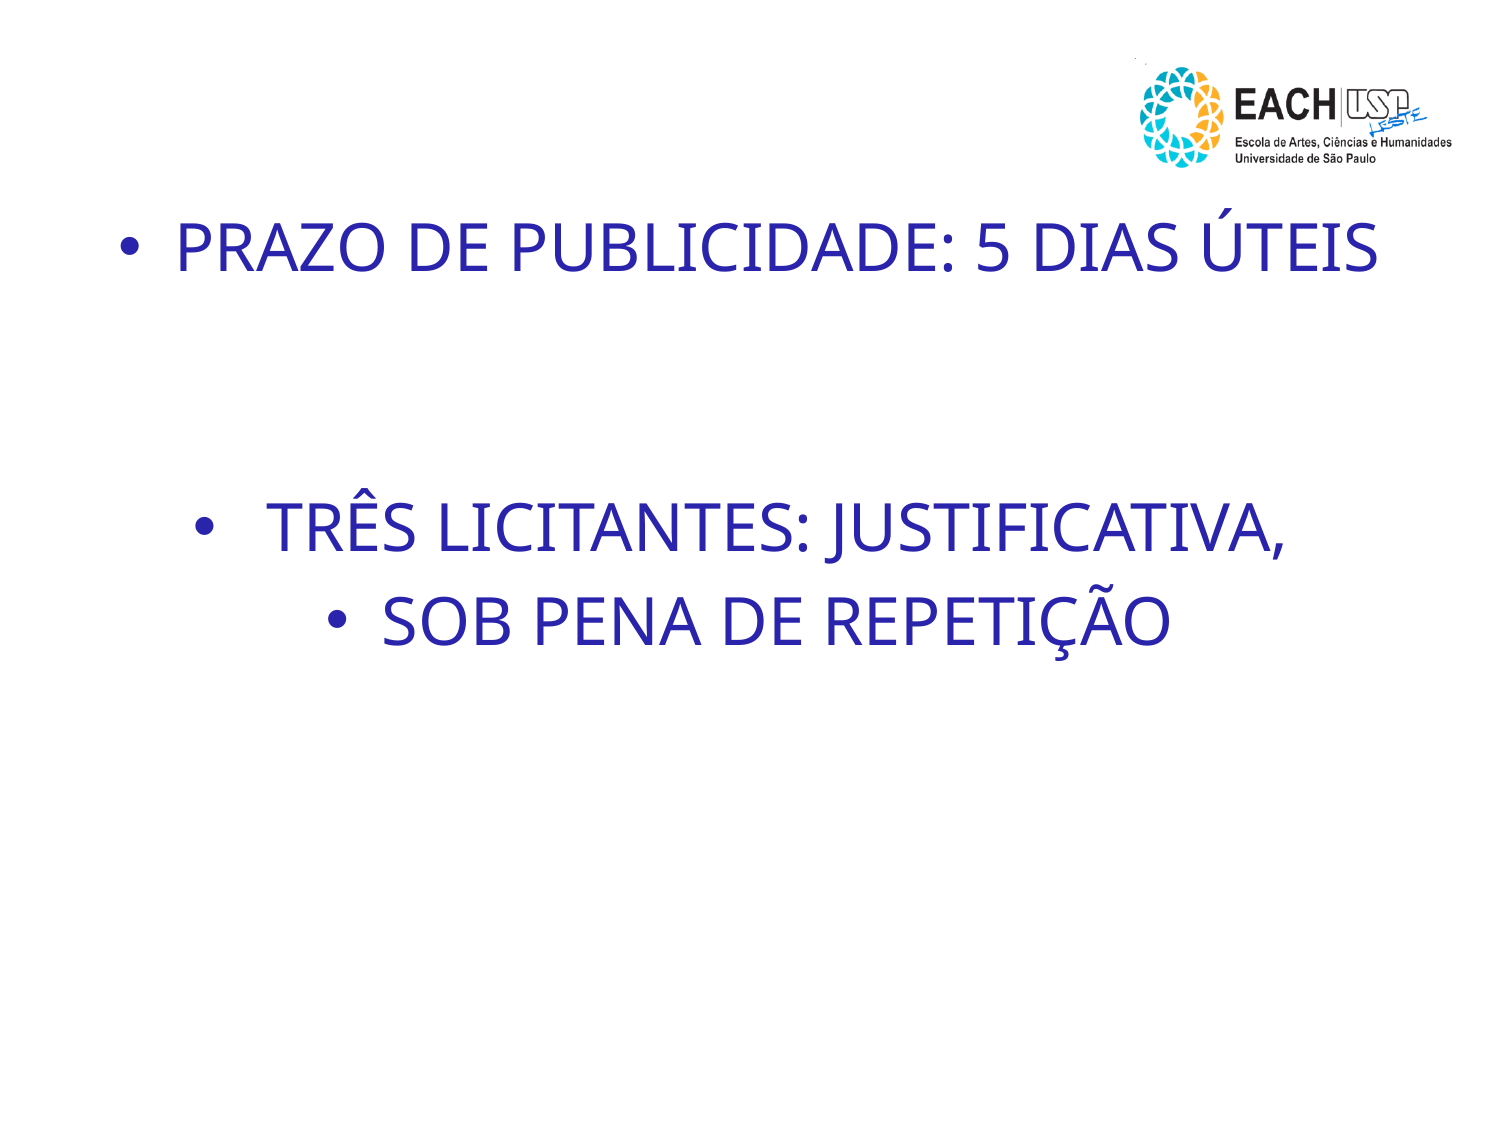

# PRAZO DE PUBLICIDADE: 5 DIAS ÚTEIS
 TRÊS LICITANTES: JUSTIFICATIVA,
SOB PENA DE REPETIÇÃO